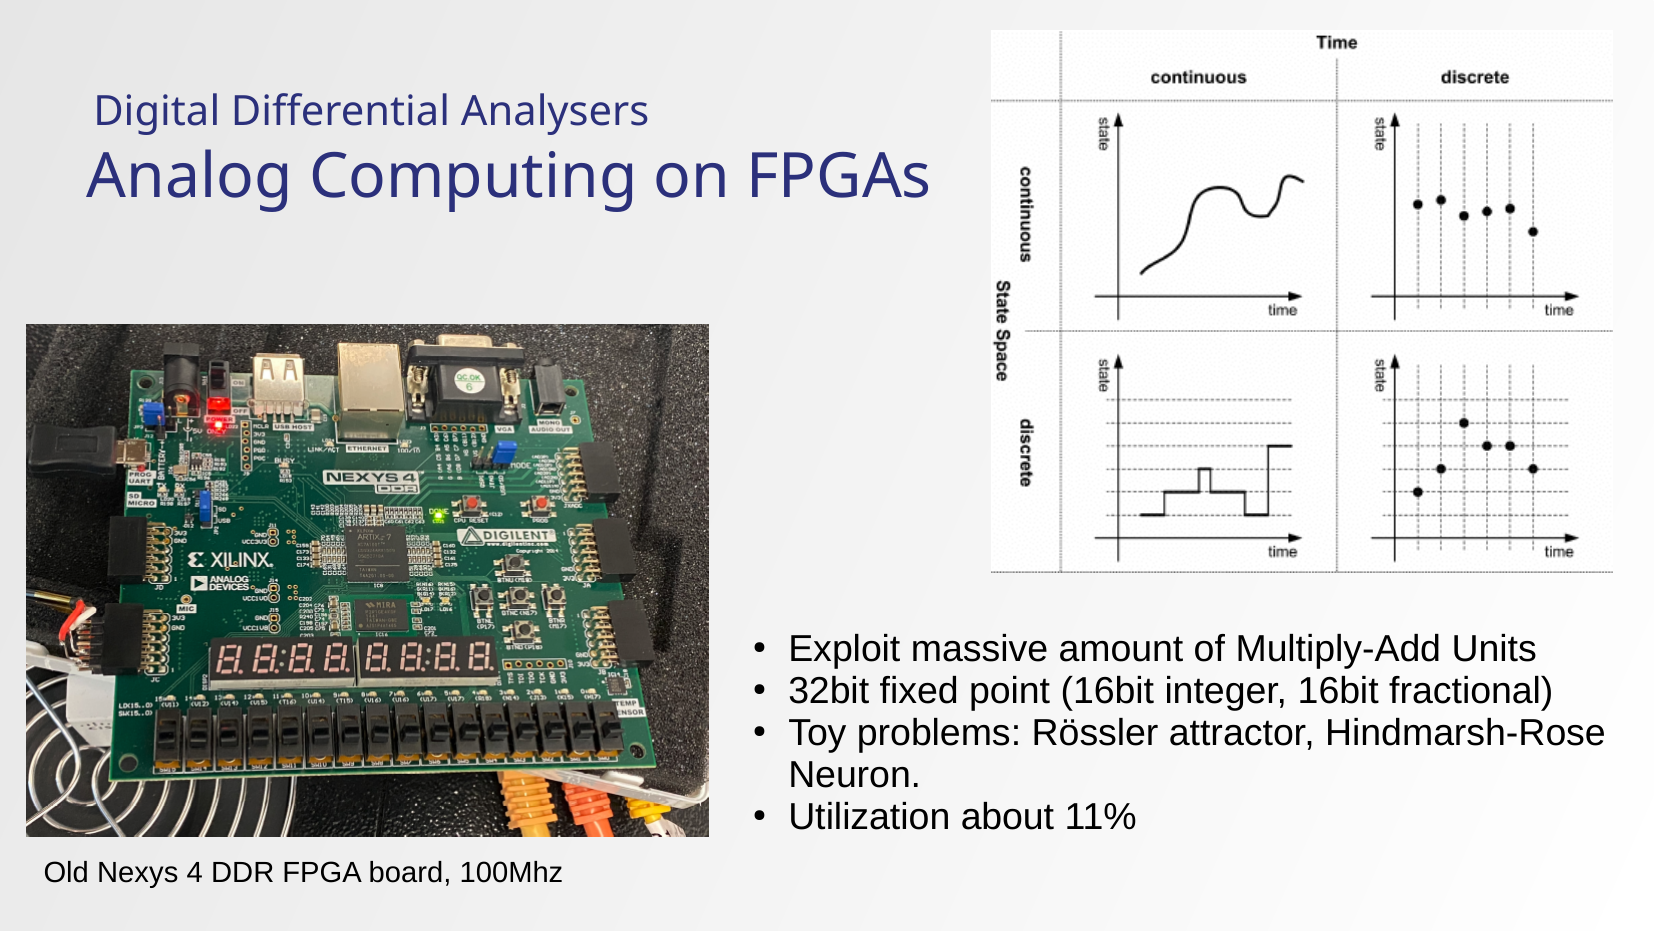

Digital Differential Analysers
# Analog Computing on FPGAs
Exploit massive amount of Multiply-Add Units
32bit fixed point (16bit integer, 16bit fractional)
Toy problems: Rössler attractor, Hindmarsh-Rose Neuron.
Utilization about 11%
Old Nexys 4 DDR FPGA board, 100Mhz